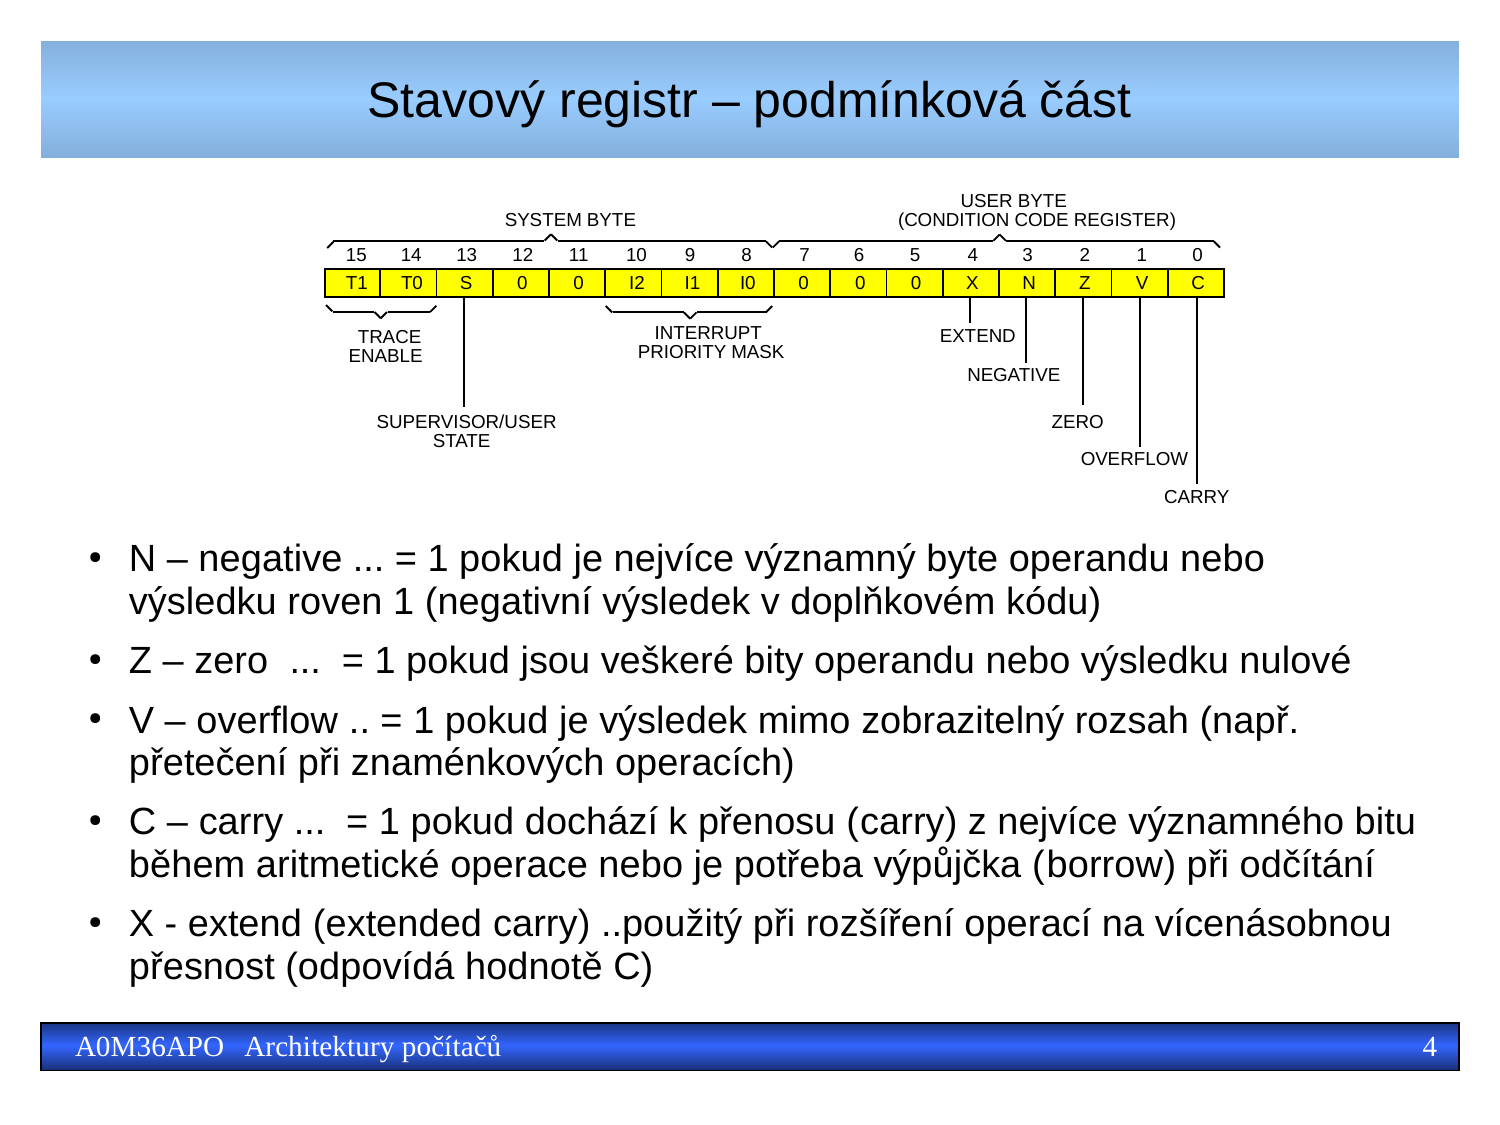

# Stavový registr – podmínková část
USER BYTE
SYSTEM BYTE
(CONDITION CODE REGISTER)
15
14
13
12
11
10
9
8
7
6
5
4
3
2
1
0
T1
T0
S
0
0
I2
I1
I0
0
0
0
X
N
Z
V
C
INTERRUPT
EXTEND
TRACE
PRIORITY MASK
ENABLE
NEGATIVE
SUPERVISOR/USER
ZERO
STATE
OVERFLOW
CARRY
N – negative ... = 1 pokud je nejvíce významný byte operandu nebo výsledku roven 1 (negativní výsledek v doplňkovém kódu)
Z – zero ... = 1 pokud jsou veškeré bity operandu nebo výsledku nulové
V – overflow .. = 1 pokud je výsledek mimo zobrazitelný rozsah (např. přetečení při znaménkových operacích)
C – carry ... = 1 pokud dochází k přenosu (carry) z nejvíce významného bitu během aritmetické operace nebo je potřeba výpůjčka (borrow) při odčítání
X - extend (extended carry) ..použitý při rozšíření operací na vícenásobnou přesnost (odpovídá hodnotě C)
A0M36APO Architektury počítačů
4